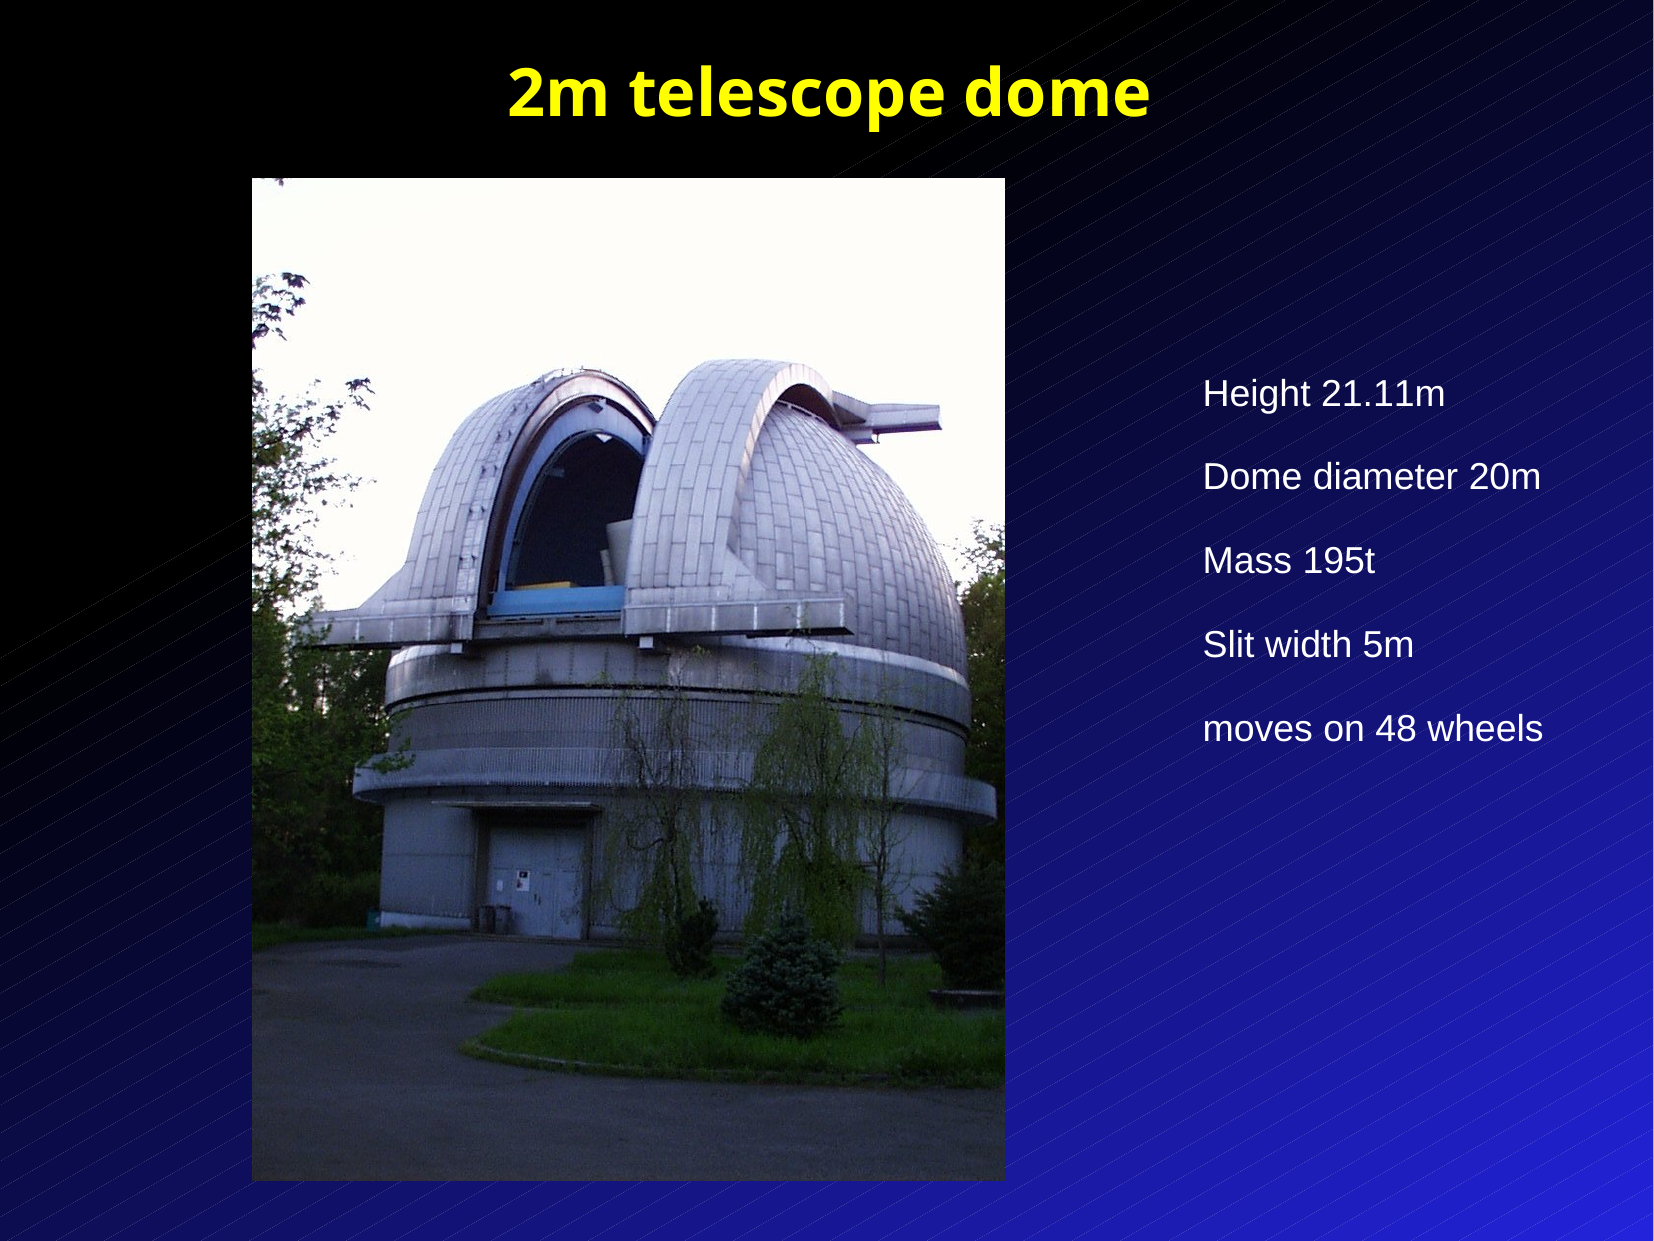

# 2m telescope dome
Height 21.11m
Dome diameter 20m
Mass 195t
Slit width 5m
moves on 48 wheels